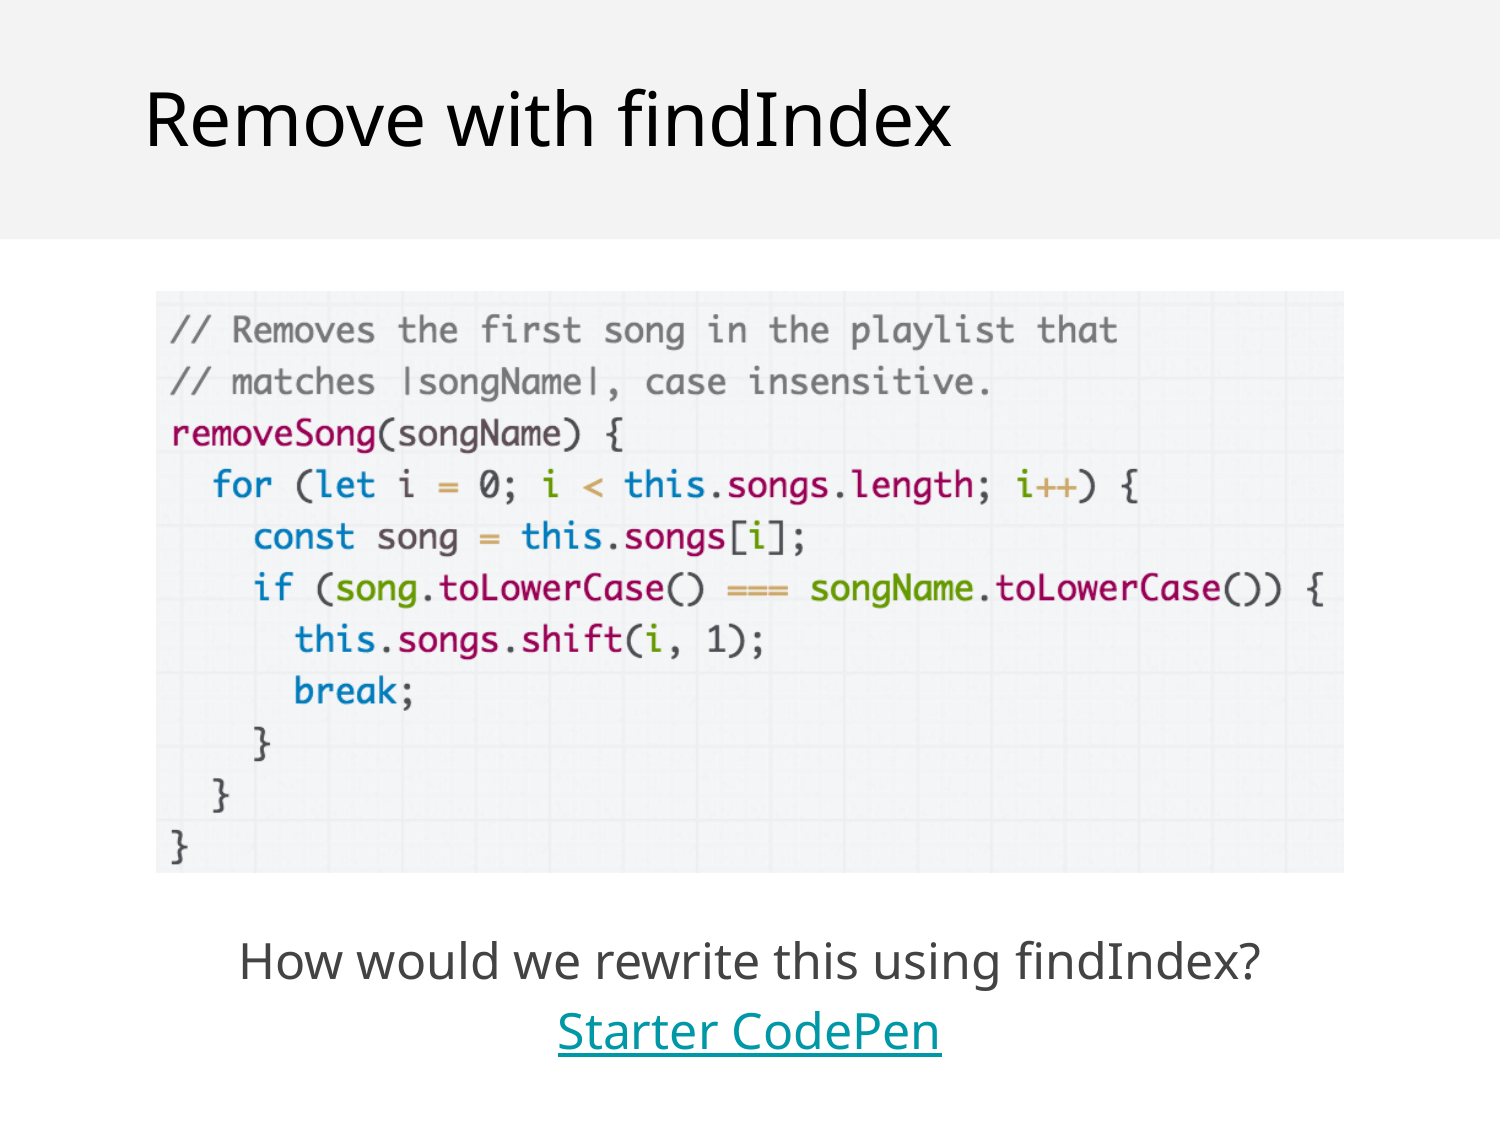

# Remove with findIndex
How would we rewrite this using findIndex?
Starter CodePen